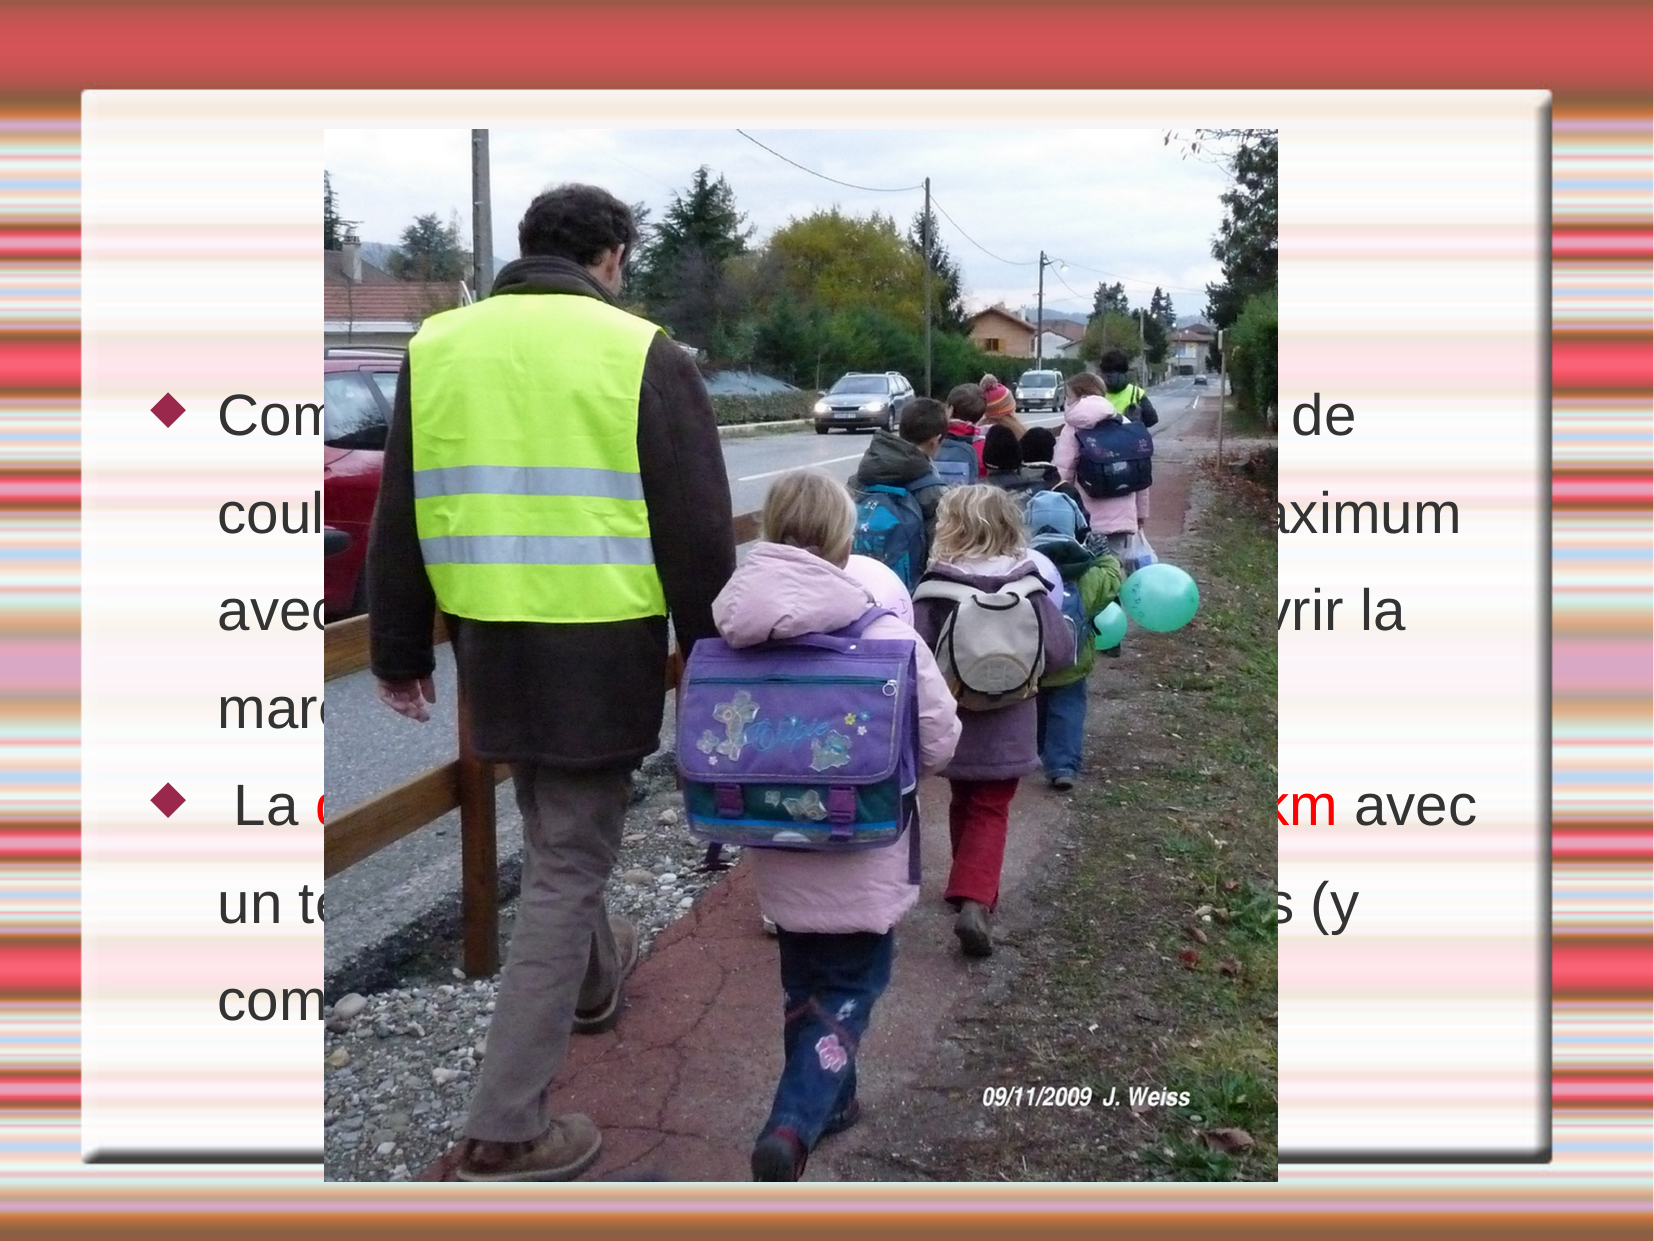

# SECURITE
Compter 2 adultes équipés de chasubles de couleur pour un groupe de 16 enfants maximum avec un adulte devant le groupe pour ouvrir la marche.
 La distance maximale est d’environ 1,5 km avec un temps de parcours de 15 à 20 minutes (y compris les temps d’arrêt).